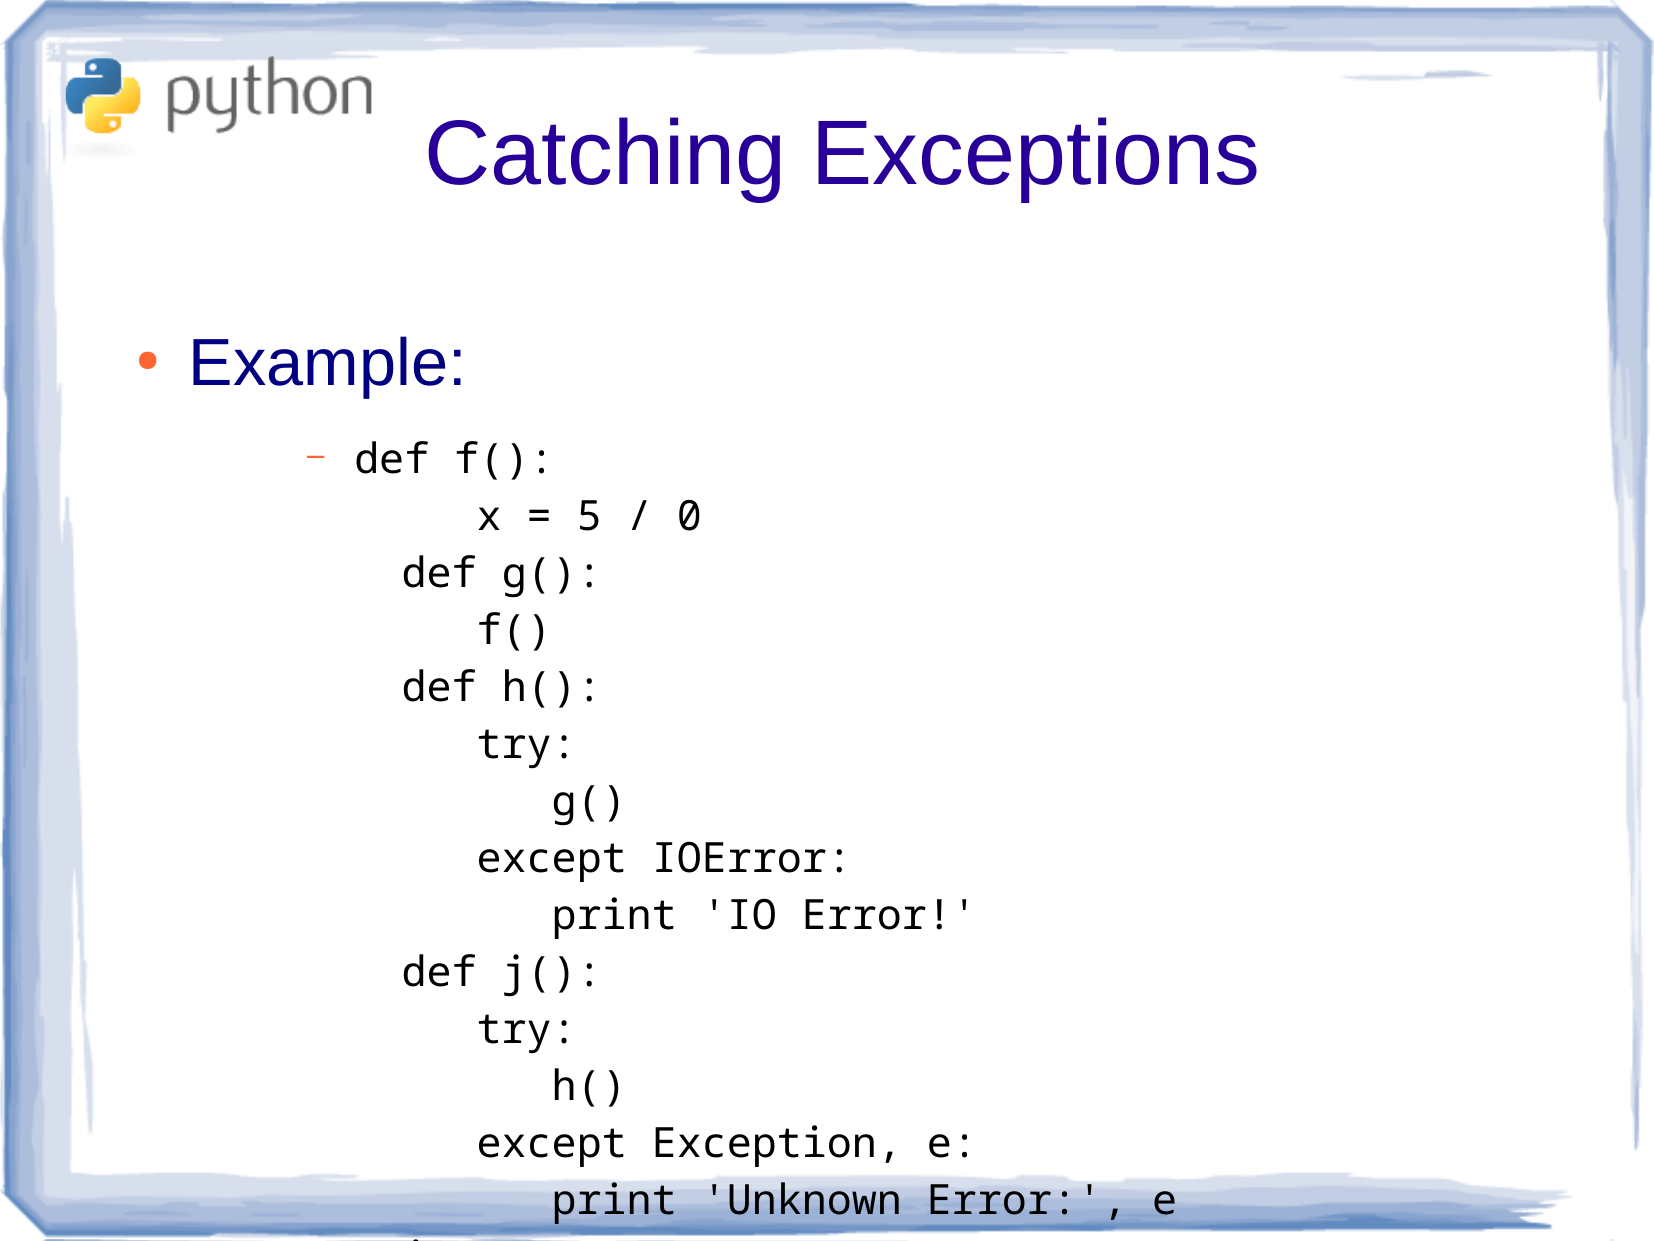

# Catching Exceptions
Example:
def f():
	x = 5 / 0
def g():
	f()
def h():
	try:
		g()
	except IOError:
		print 'IO Error!'
def j():
	try:
		h()
	except Exception, e:
		print 'Unknown Error:', e
j()